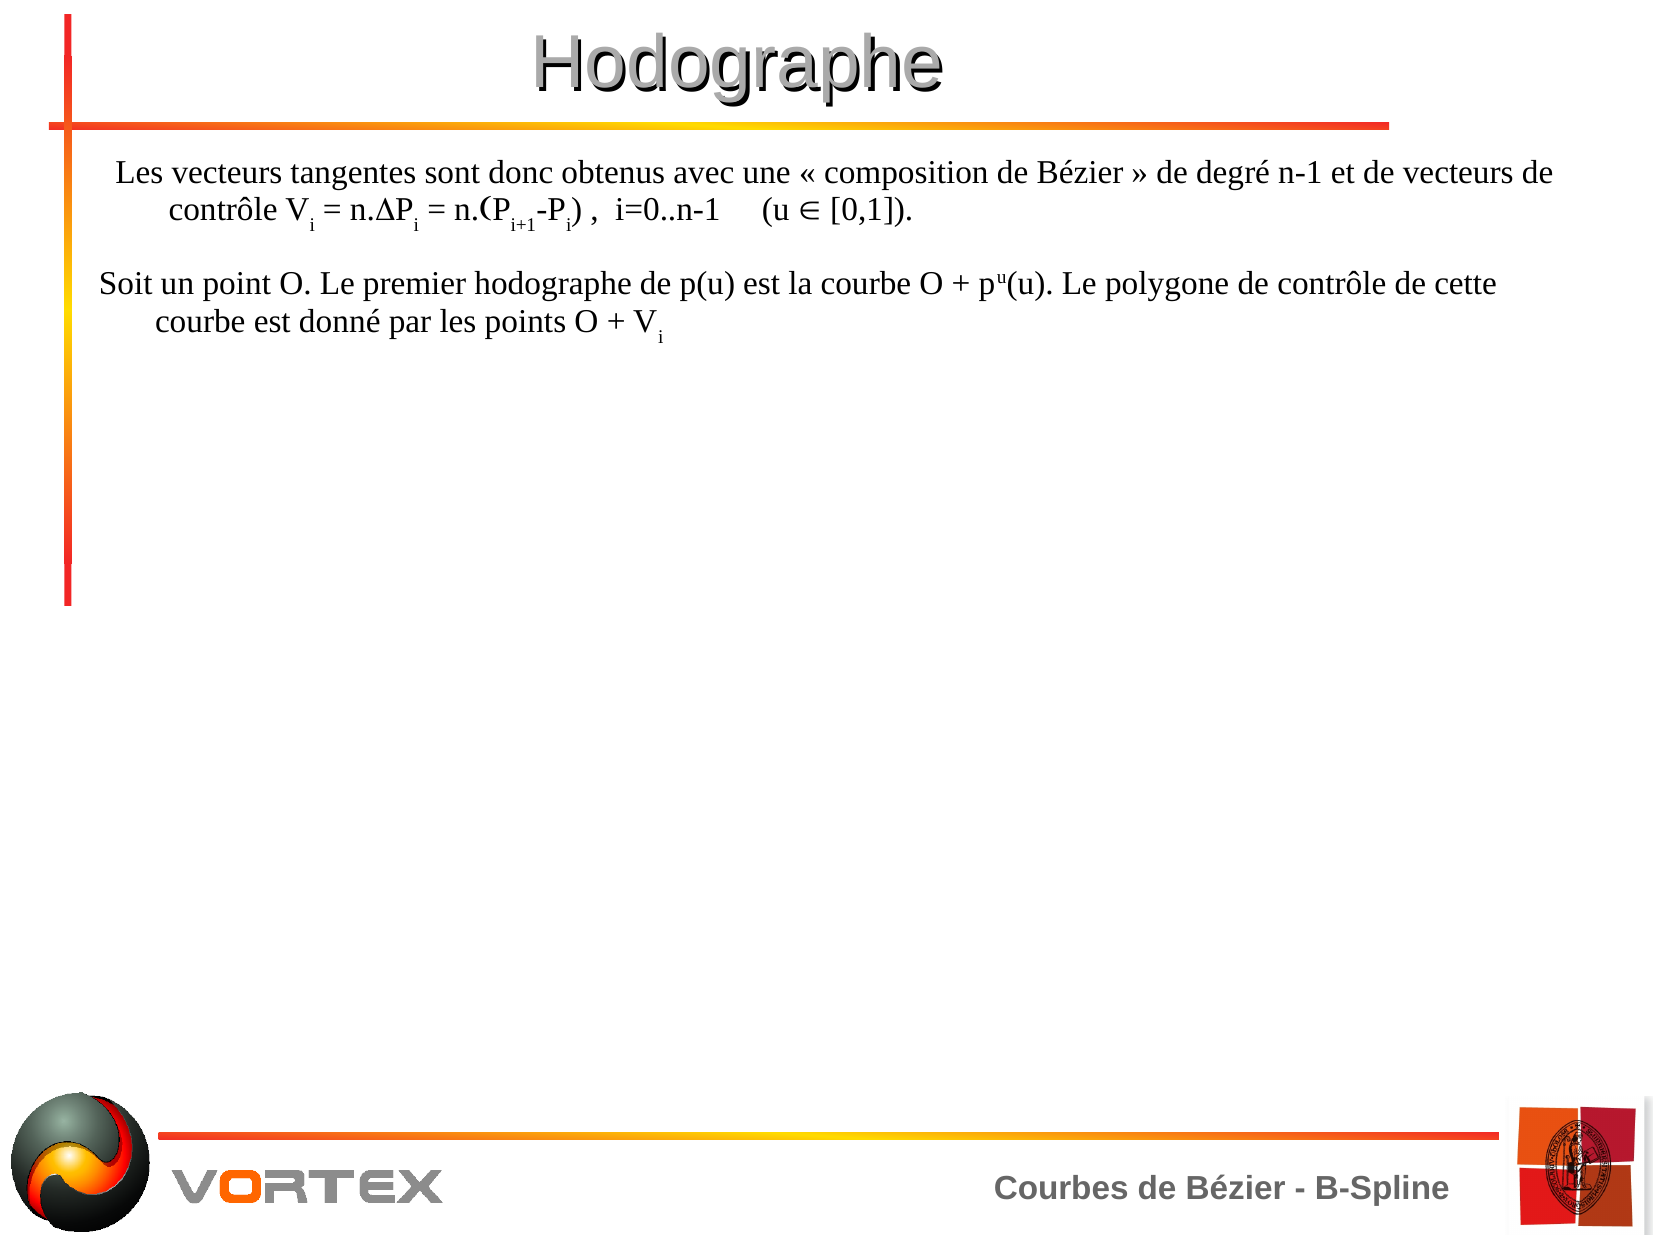

# Hodographe
Les vecteurs tangentes sont donc obtenus avec une « composition de Bézier » de degré n-1 et de vecteurs de contrôle Vi = n.Pi = n.(Pi+1-Pi) , i=0..n-1 (u  [0,1]).
Soit un point O. Le premier hodographe de p(u) est la courbe O + pu(u). Le polygone de contrôle de cette courbe est donné par les points O + Vi